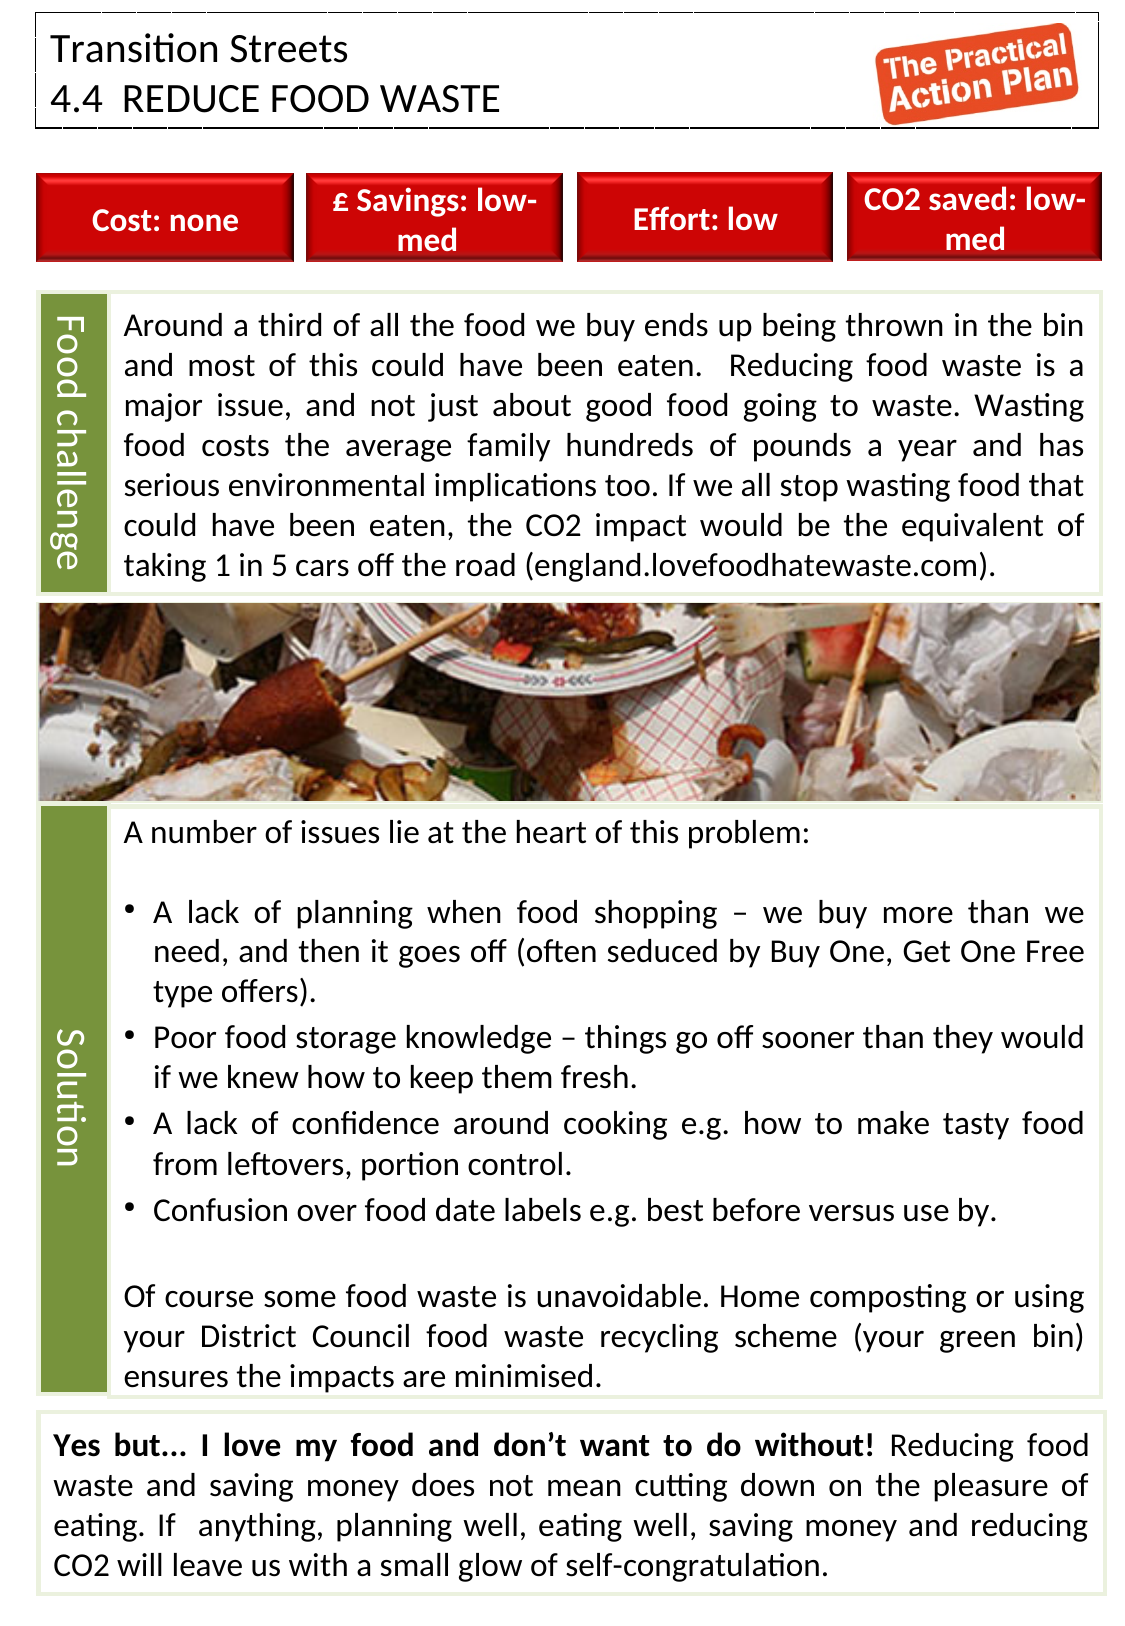

Transition Streets
4.4 REDUCE FOOD WASTE
Effort: low
CO2 saved: low-med
Cost: none
£ Savings: low-med
Food challenge
Around a third of all the food we buy ends up being thrown in the bin and most of this could have been eaten. Reducing food waste is a major issue, and not just about good food going to waste. Wasting food costs the average family hundreds of pounds a year and has serious environmental implications too. If we all stop wasting food that could have been eaten, the CO2 impact would be the equivalent of taking 1 in 5 cars off the road (england.lovefoodhatewaste.com).
Solution
A number of issues lie at the heart of this problem:
A lack of planning when food shopping – we buy more than we need, and then it goes off (often seduced by Buy One, Get One Free type offers).
Poor food storage knowledge – things go off sooner than they would if we knew how to keep them fresh.
A lack of confidence around cooking e.g. how to make tasty food from leftovers, portion control.
Confusion over food date labels e.g. best before versus use by.
Of course some food waste is unavoidable. Home composting or using your District Council food waste recycling scheme (your green bin) ensures the impacts are minimised.
Yes but... I love my food and don’t want to do without! Reducing food waste and saving money does not mean cutting down on the pleasure of eating. If anything, planning well, eating well, saving money and reducing CO2 will leave us with a small glow of self-congratulation.